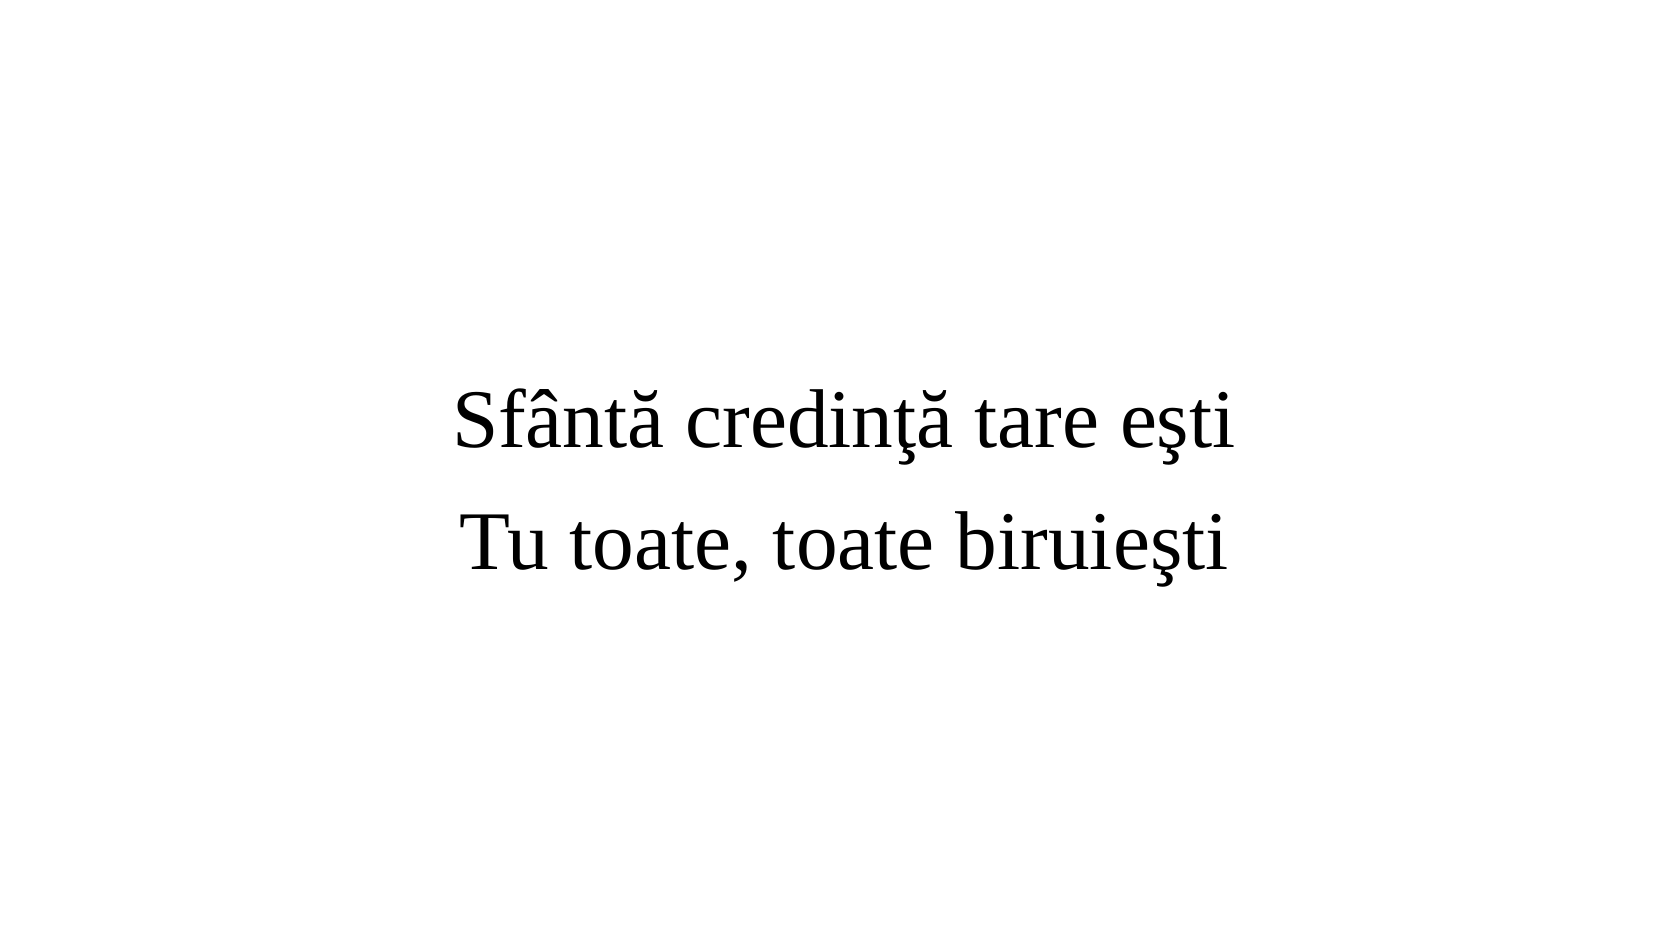

# Sfântă credinţă tare eşti
Tu toate, toate biruieşti